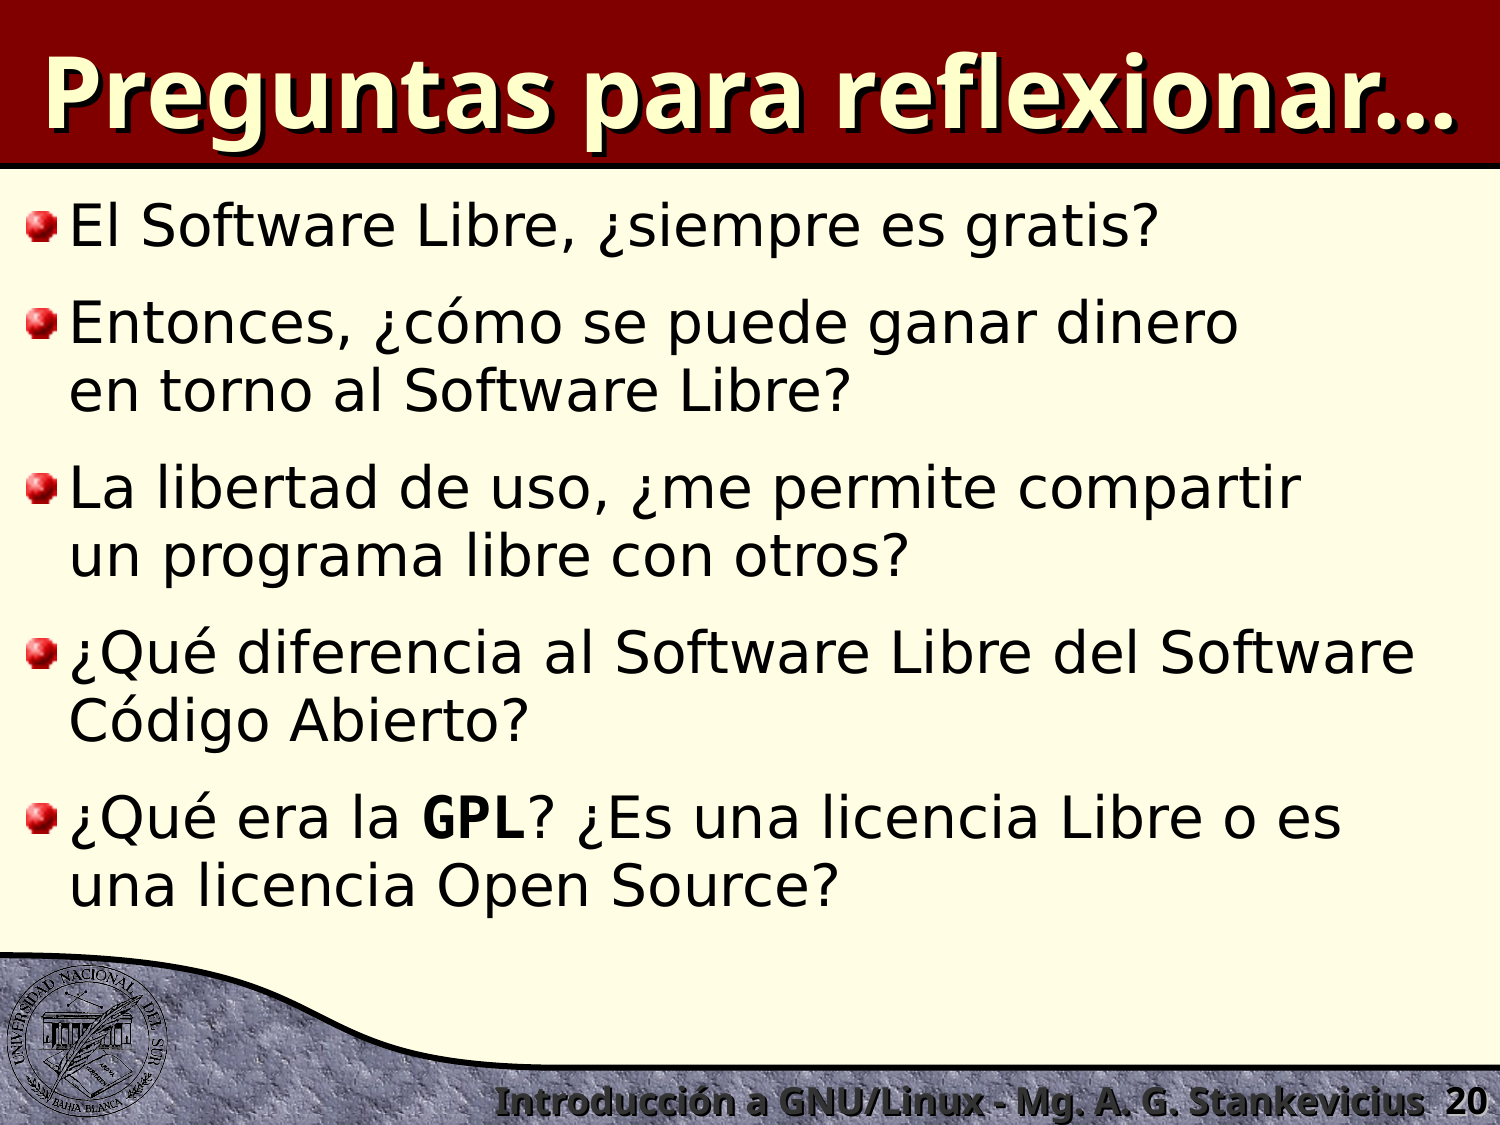

# Preguntas para reflexionar...
El Software Libre, ¿siempre es gratis?
Entonces, ¿cómo se puede ganar dinero
en torno al Software Libre?
La libertad de uso, ¿me permite compartir
un programa libre con otros?
¿Qué diferencia al Software Libre del Software Código Abierto?
¿Qué era la GPL? ¿Es una licencia Libre o es
una licencia Open Source?
20